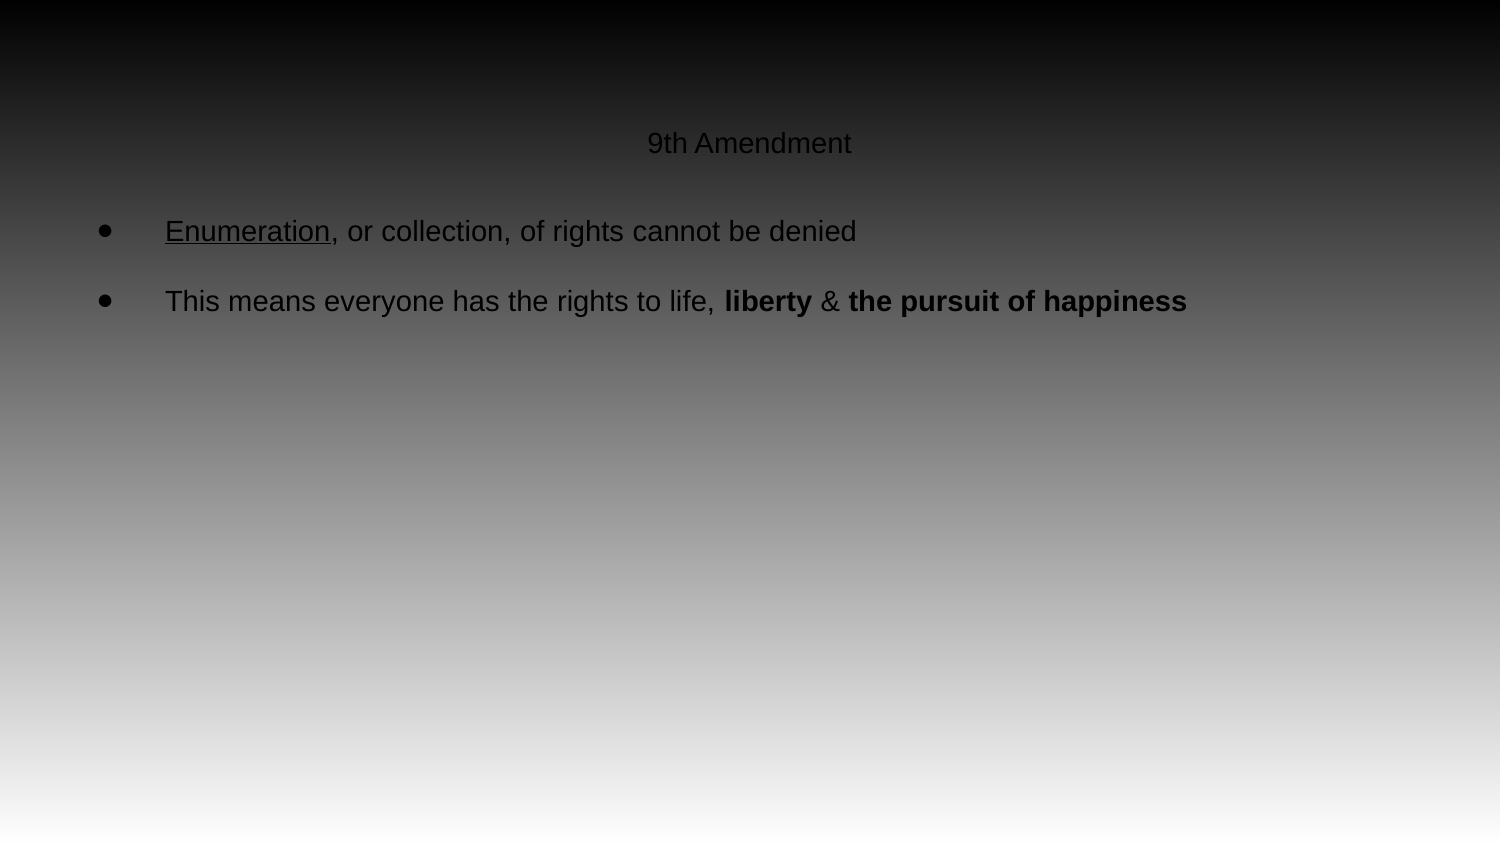

# 9th Amendment
Enumeration, or collection, of rights cannot be denied
This means everyone has the rights to life, liberty & the pursuit of happiness